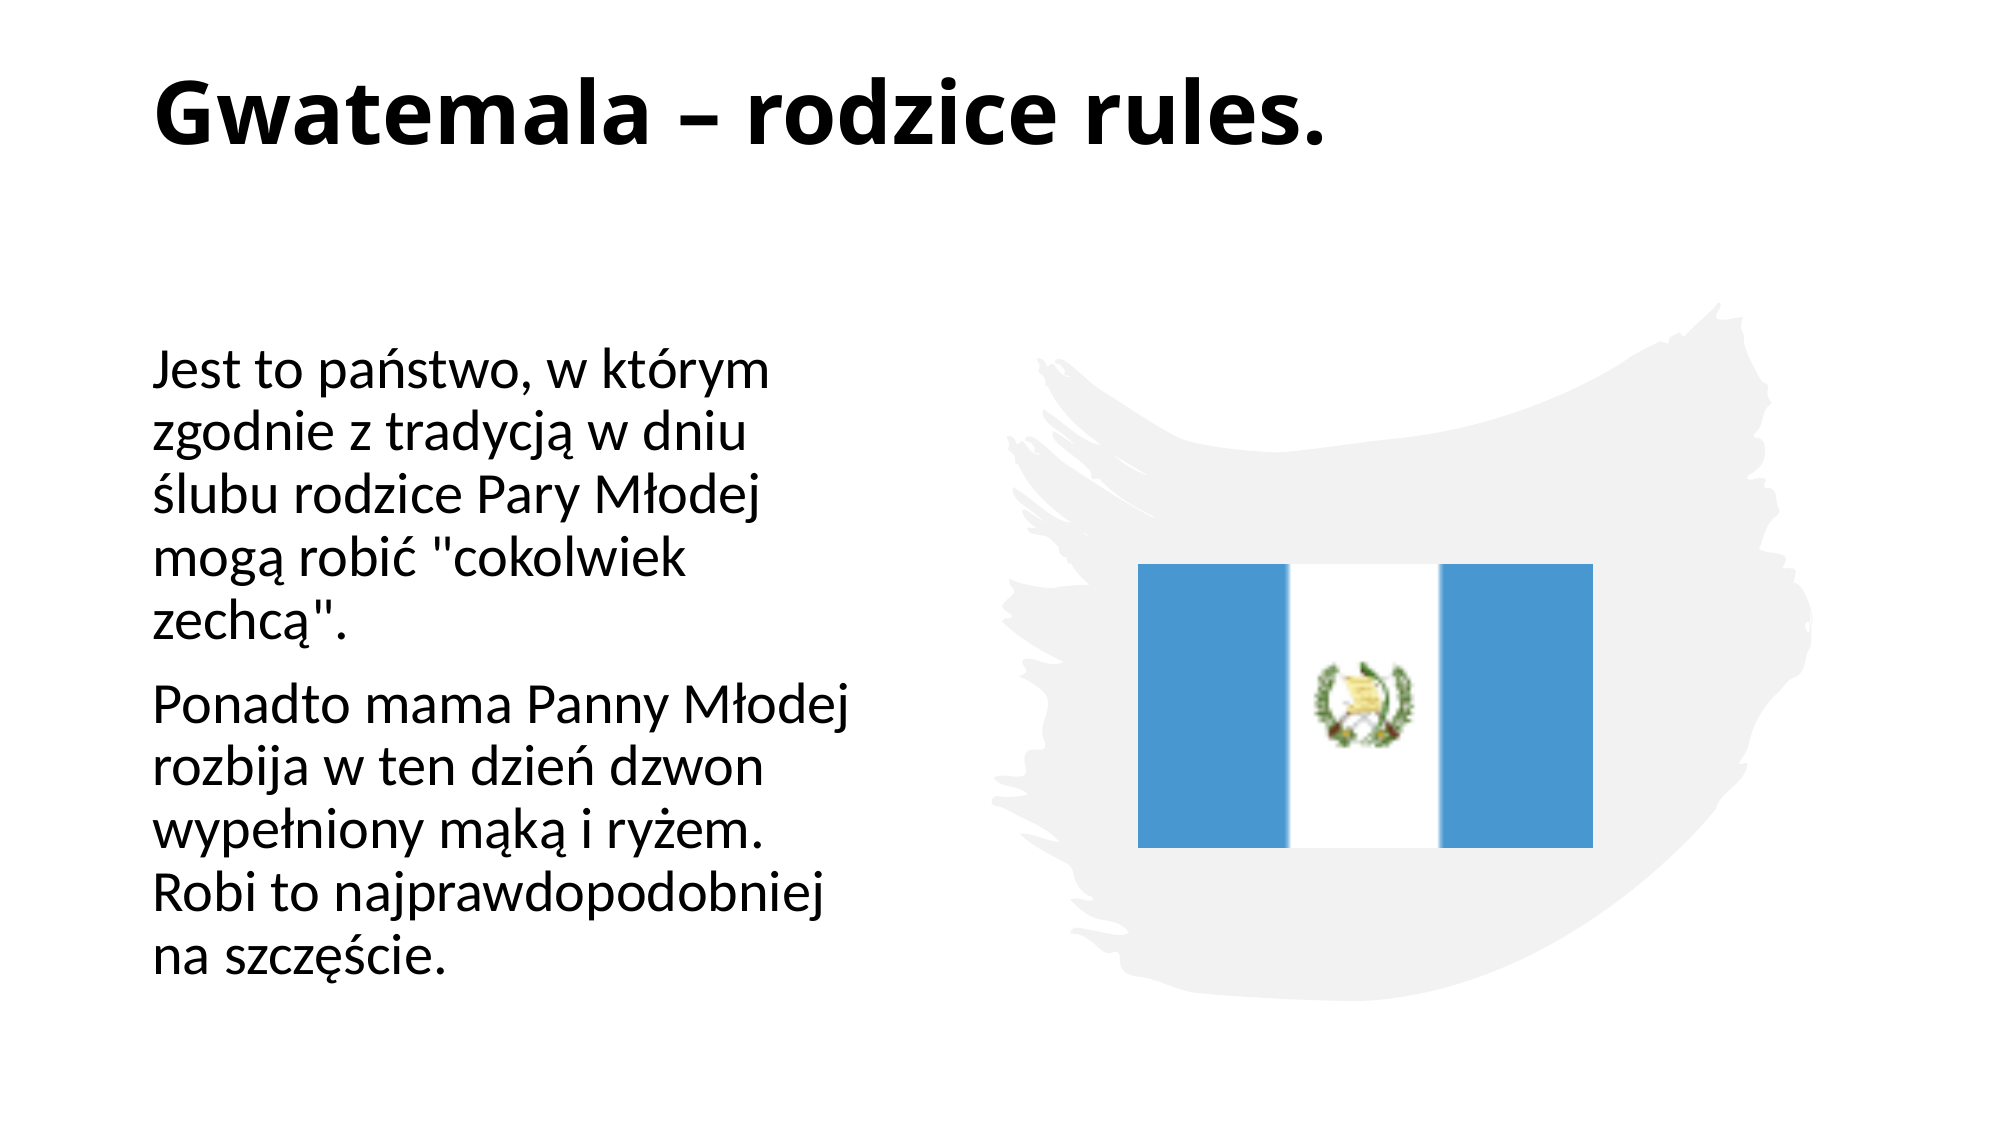

# Gwatemala – rodzice rules.
Jest to państwo, w którym zgodnie z tradycją w dniu ślubu rodzice Pary Młodej mogą robić "cokolwiek zechcą".
Ponadto mama Panny Młodej rozbija w ten dzień dzwon wypełniony mąką i ryżem. Robi to najprawdopodobniej na szczęście.